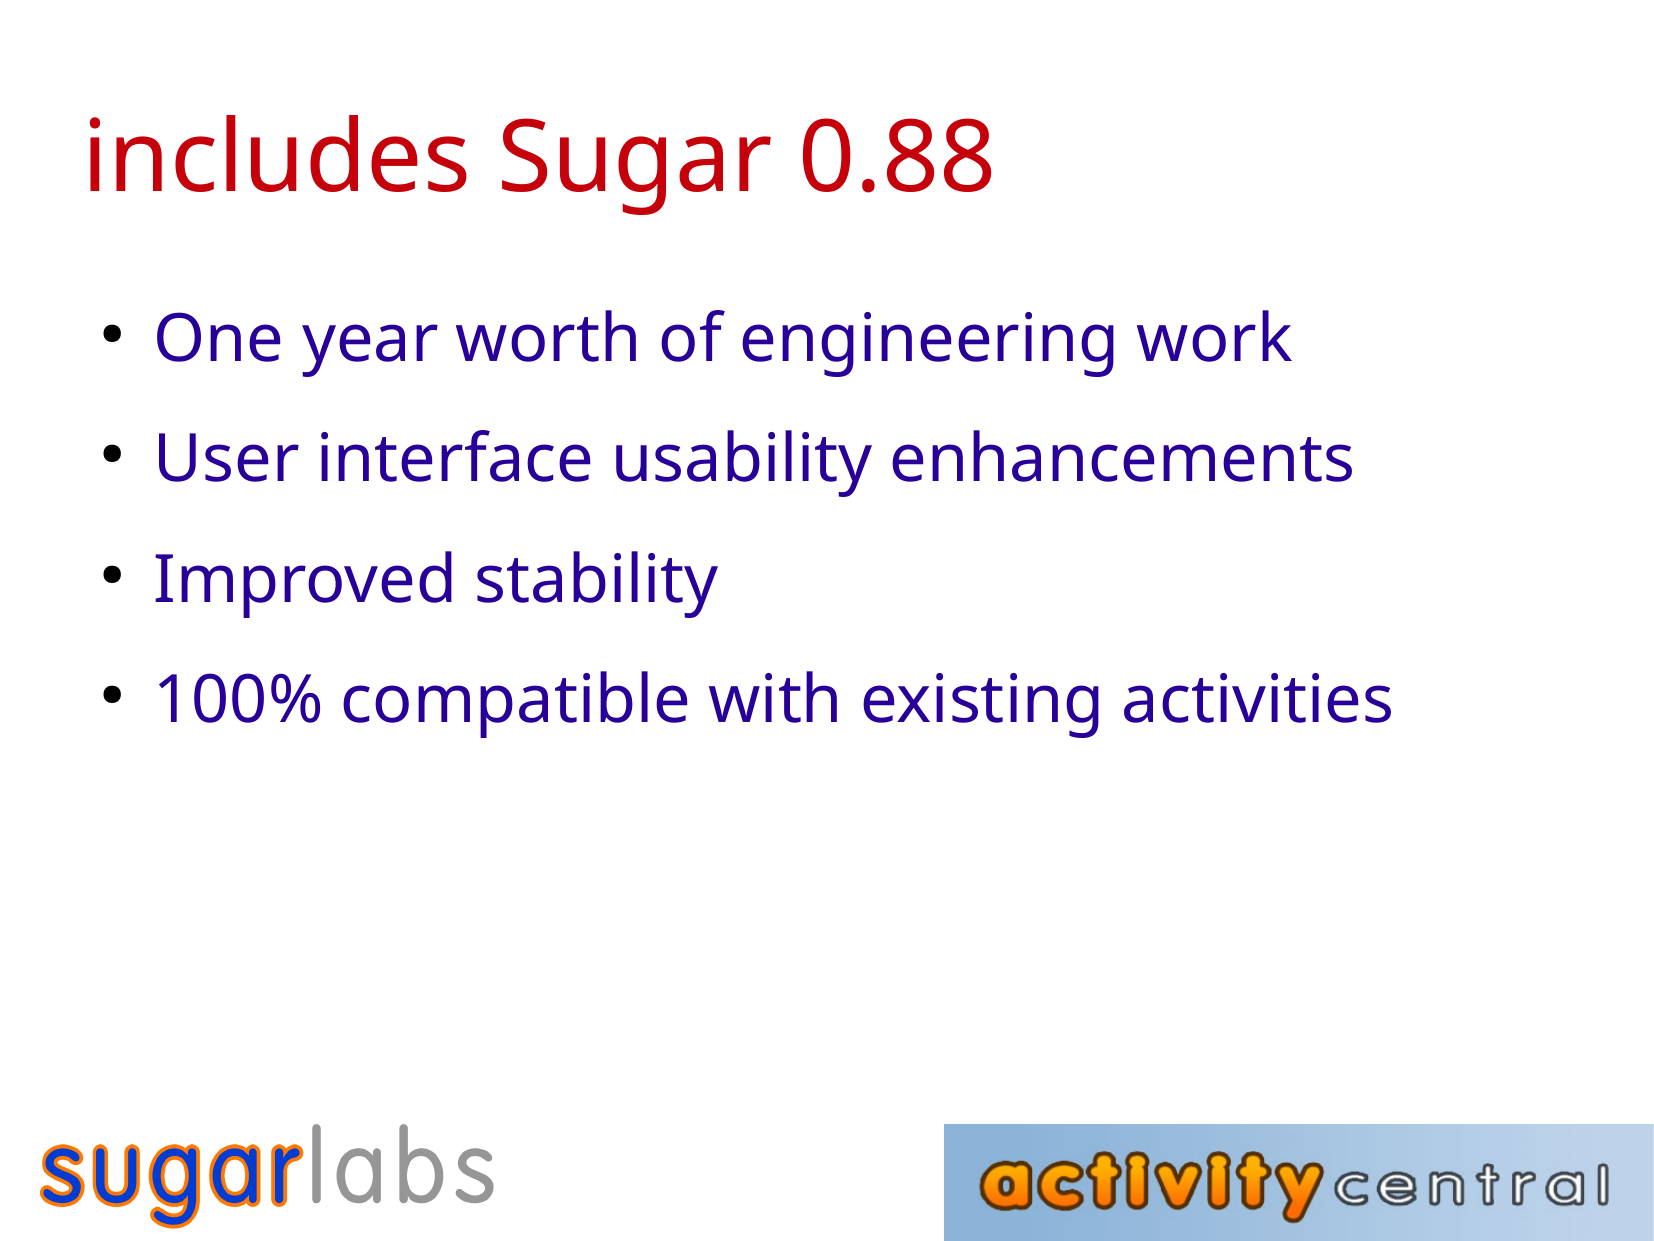

# includes Sugar 0.88
One year worth of engineering work
User interface usability enhancements
Improved stability
100% compatible with existing activities